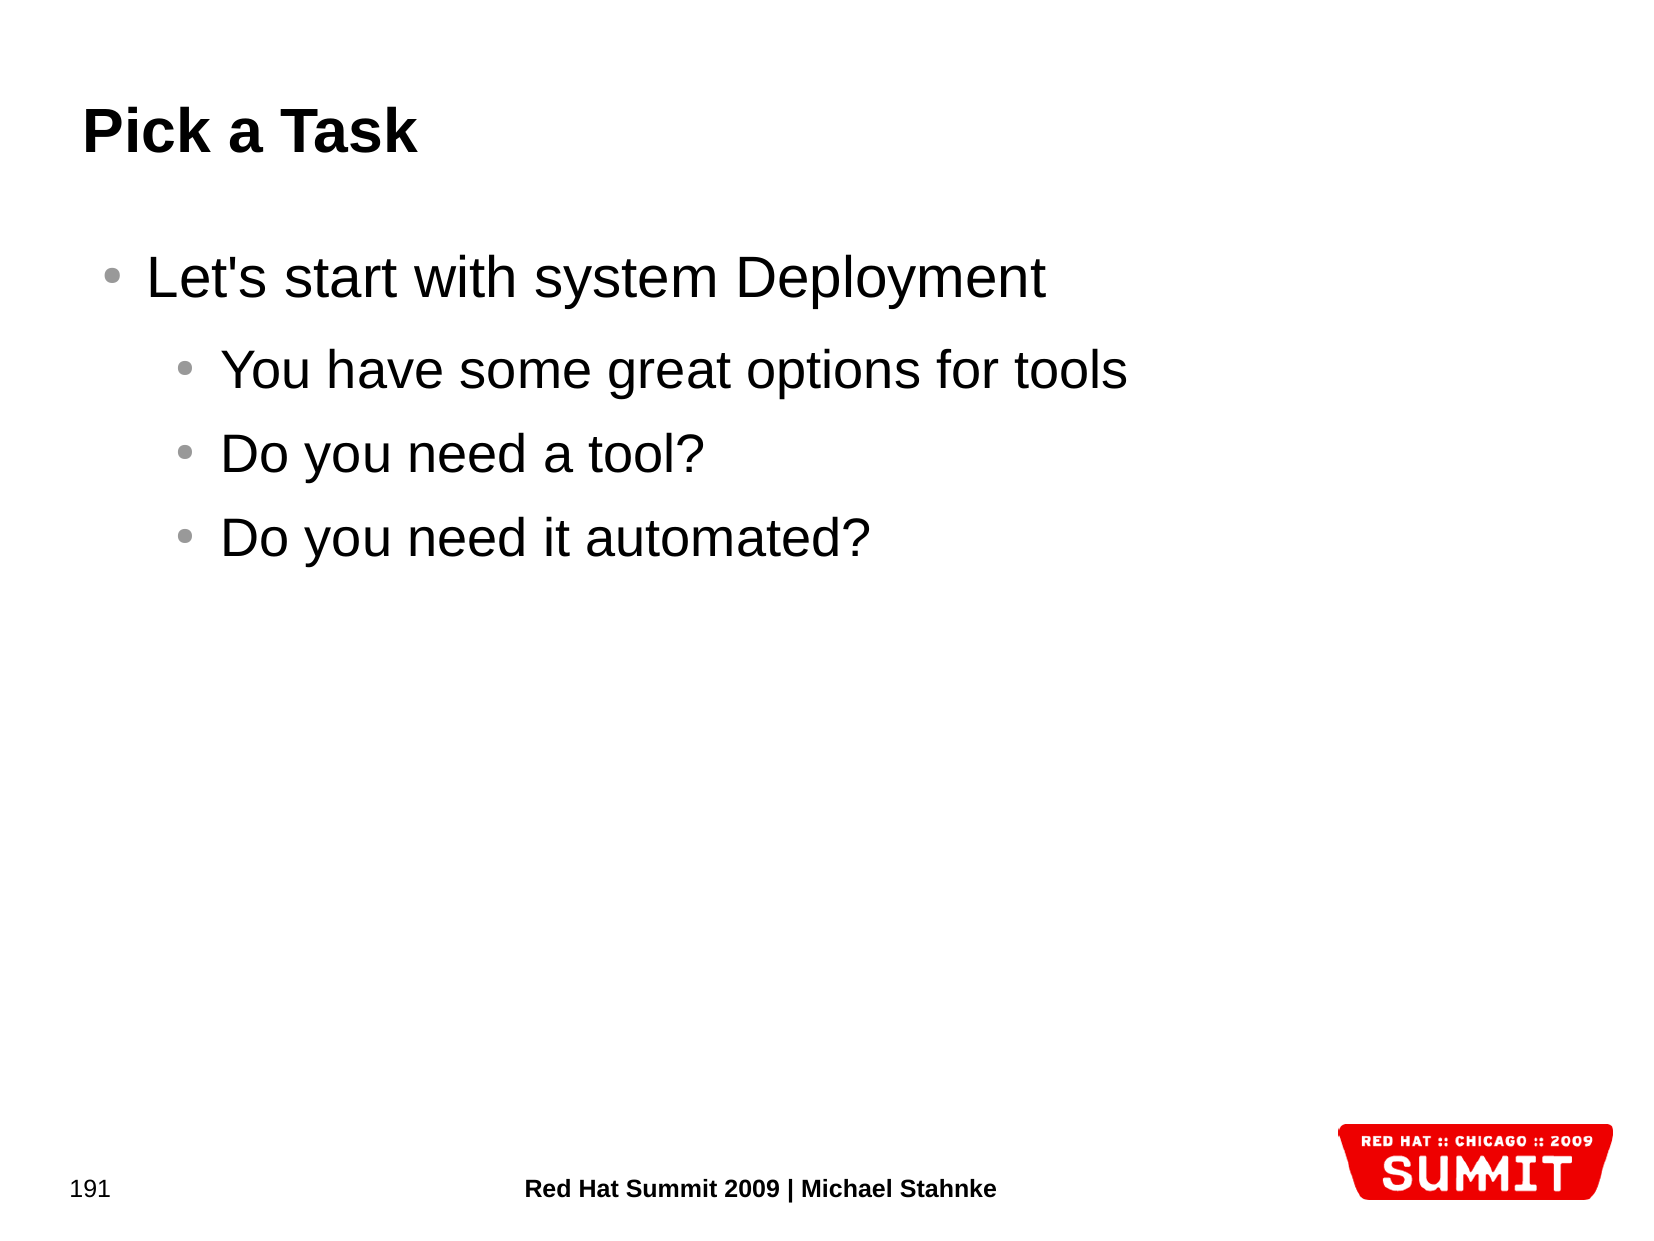

# Pick a Task
Let's start with system Deployment
You have some great options for tools
Do you need a tool?
Do you need it automated?